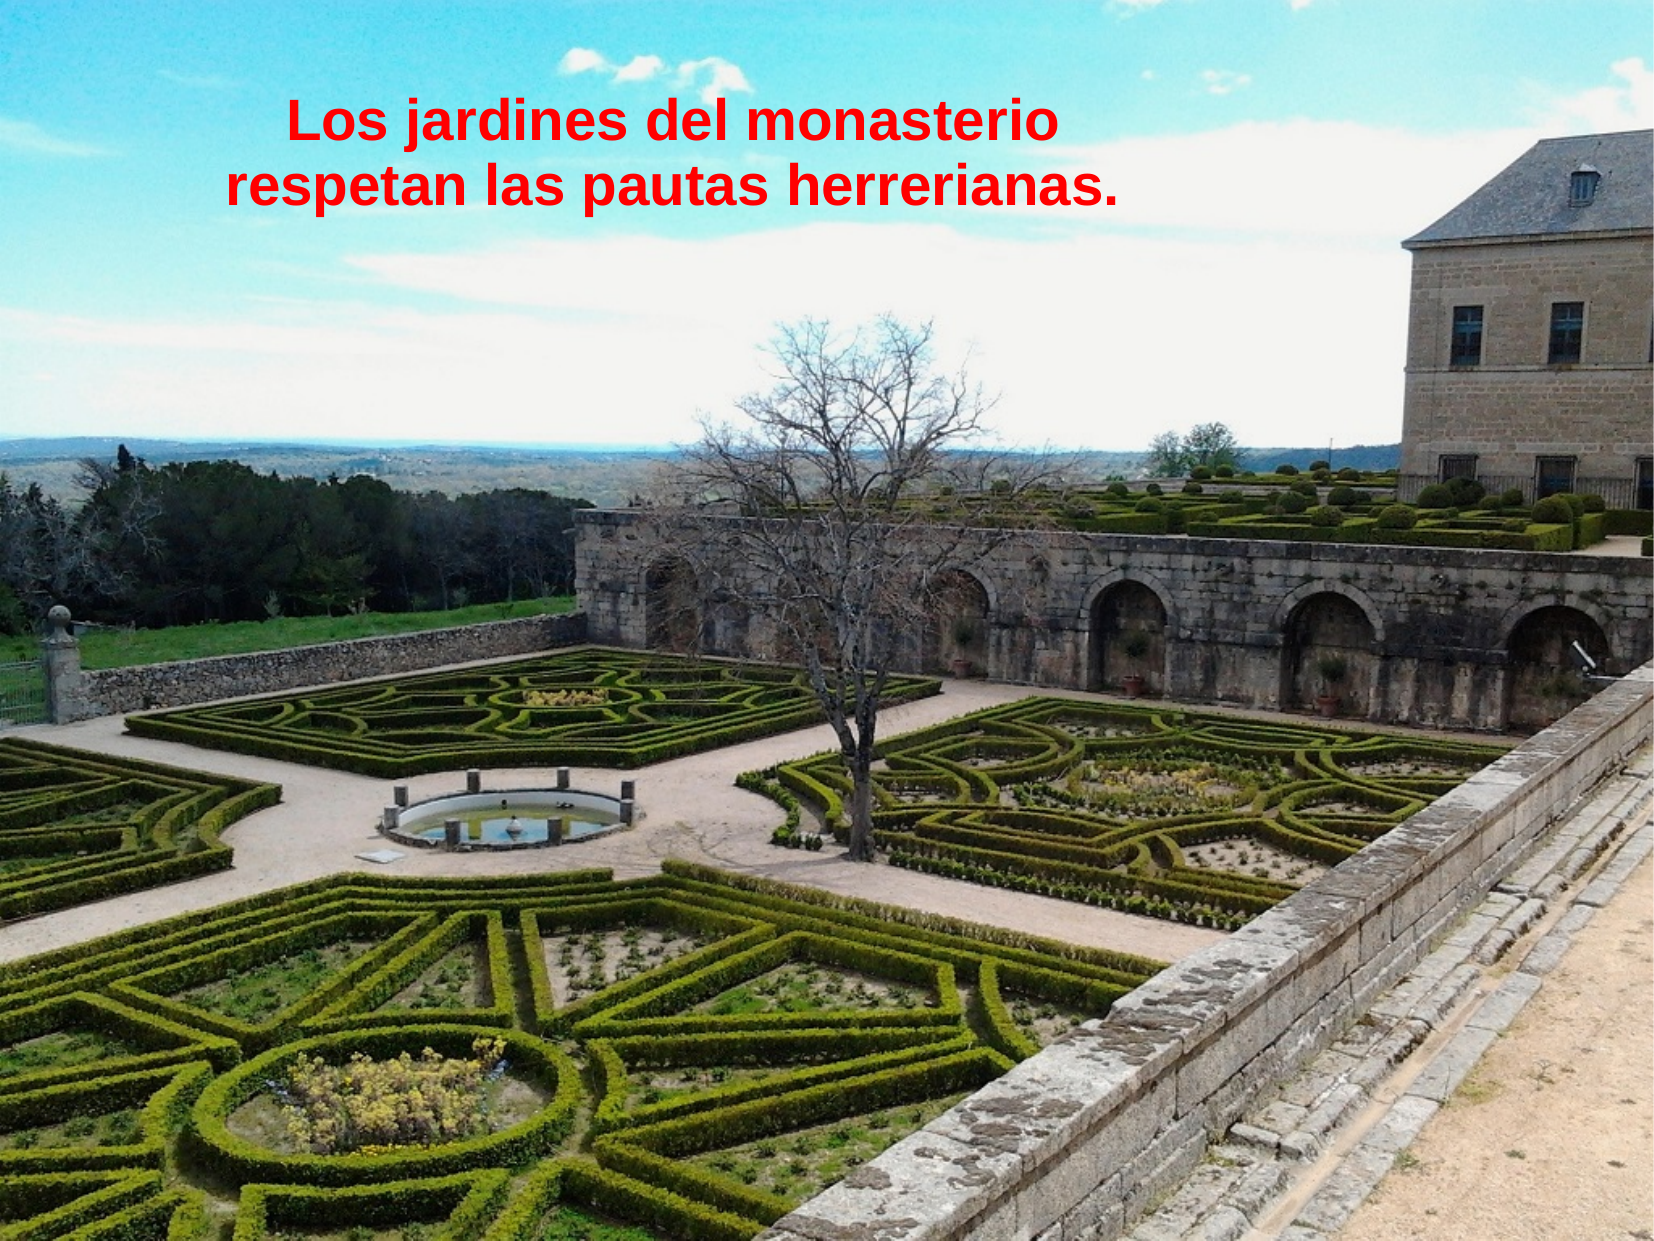

# Los jardines del monasterio respetan las pautas herrerianas.